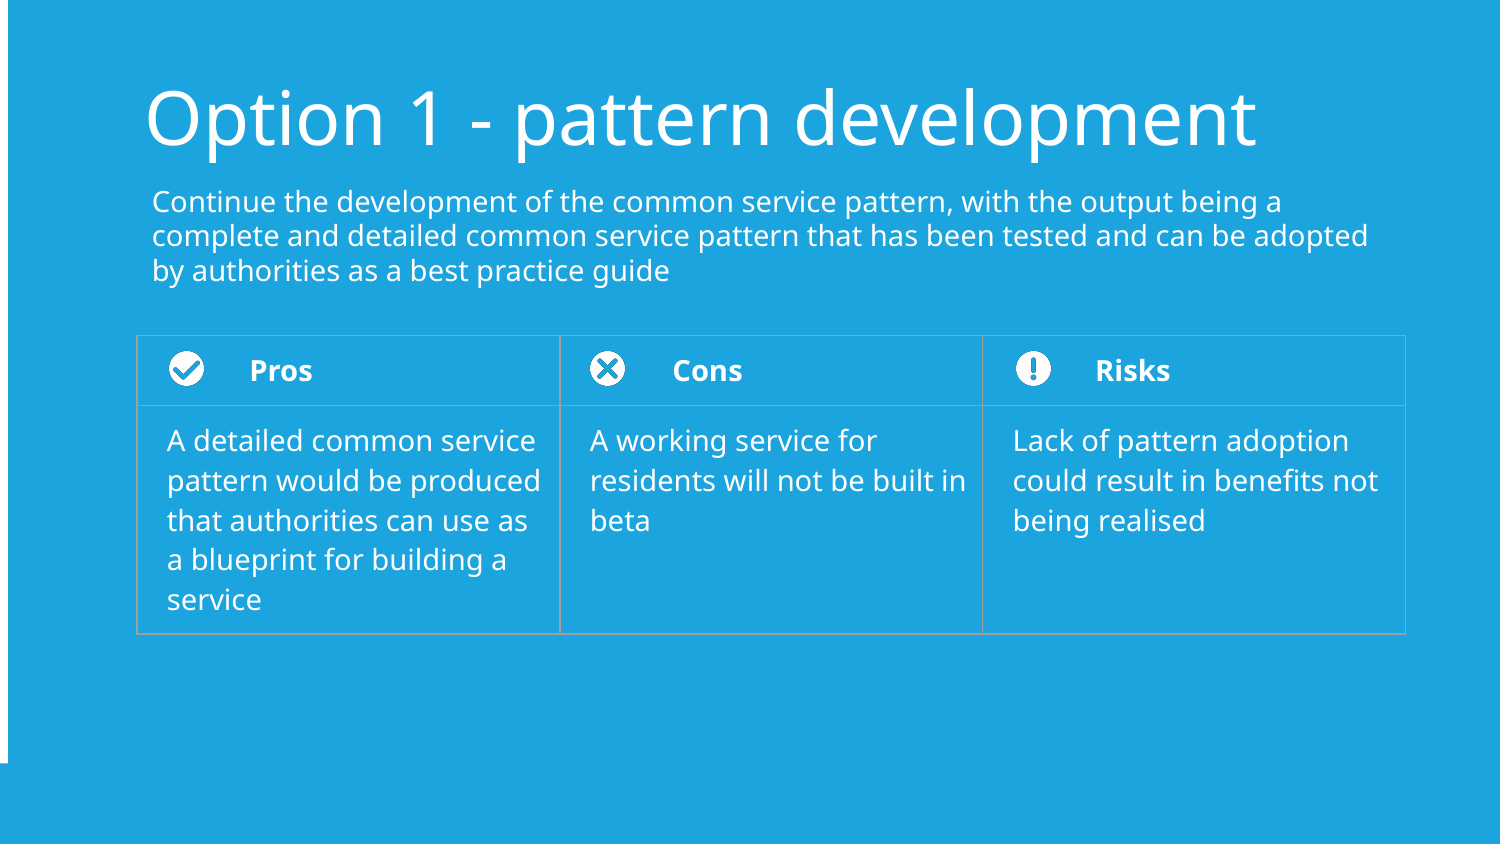

Option 1 - pattern development
Continue the development of the common service pattern, with the output being a complete and detailed common service pattern that has been tested and can be adopted by authorities as a best practice guide
| Pros | Cons | Risks |
| --- | --- | --- |
| A detailed common service pattern would be produced that authorities can use as a blueprint for building a service | A working service for residents will not be built in beta | Lack of pattern adoption could result in benefits not being realised |